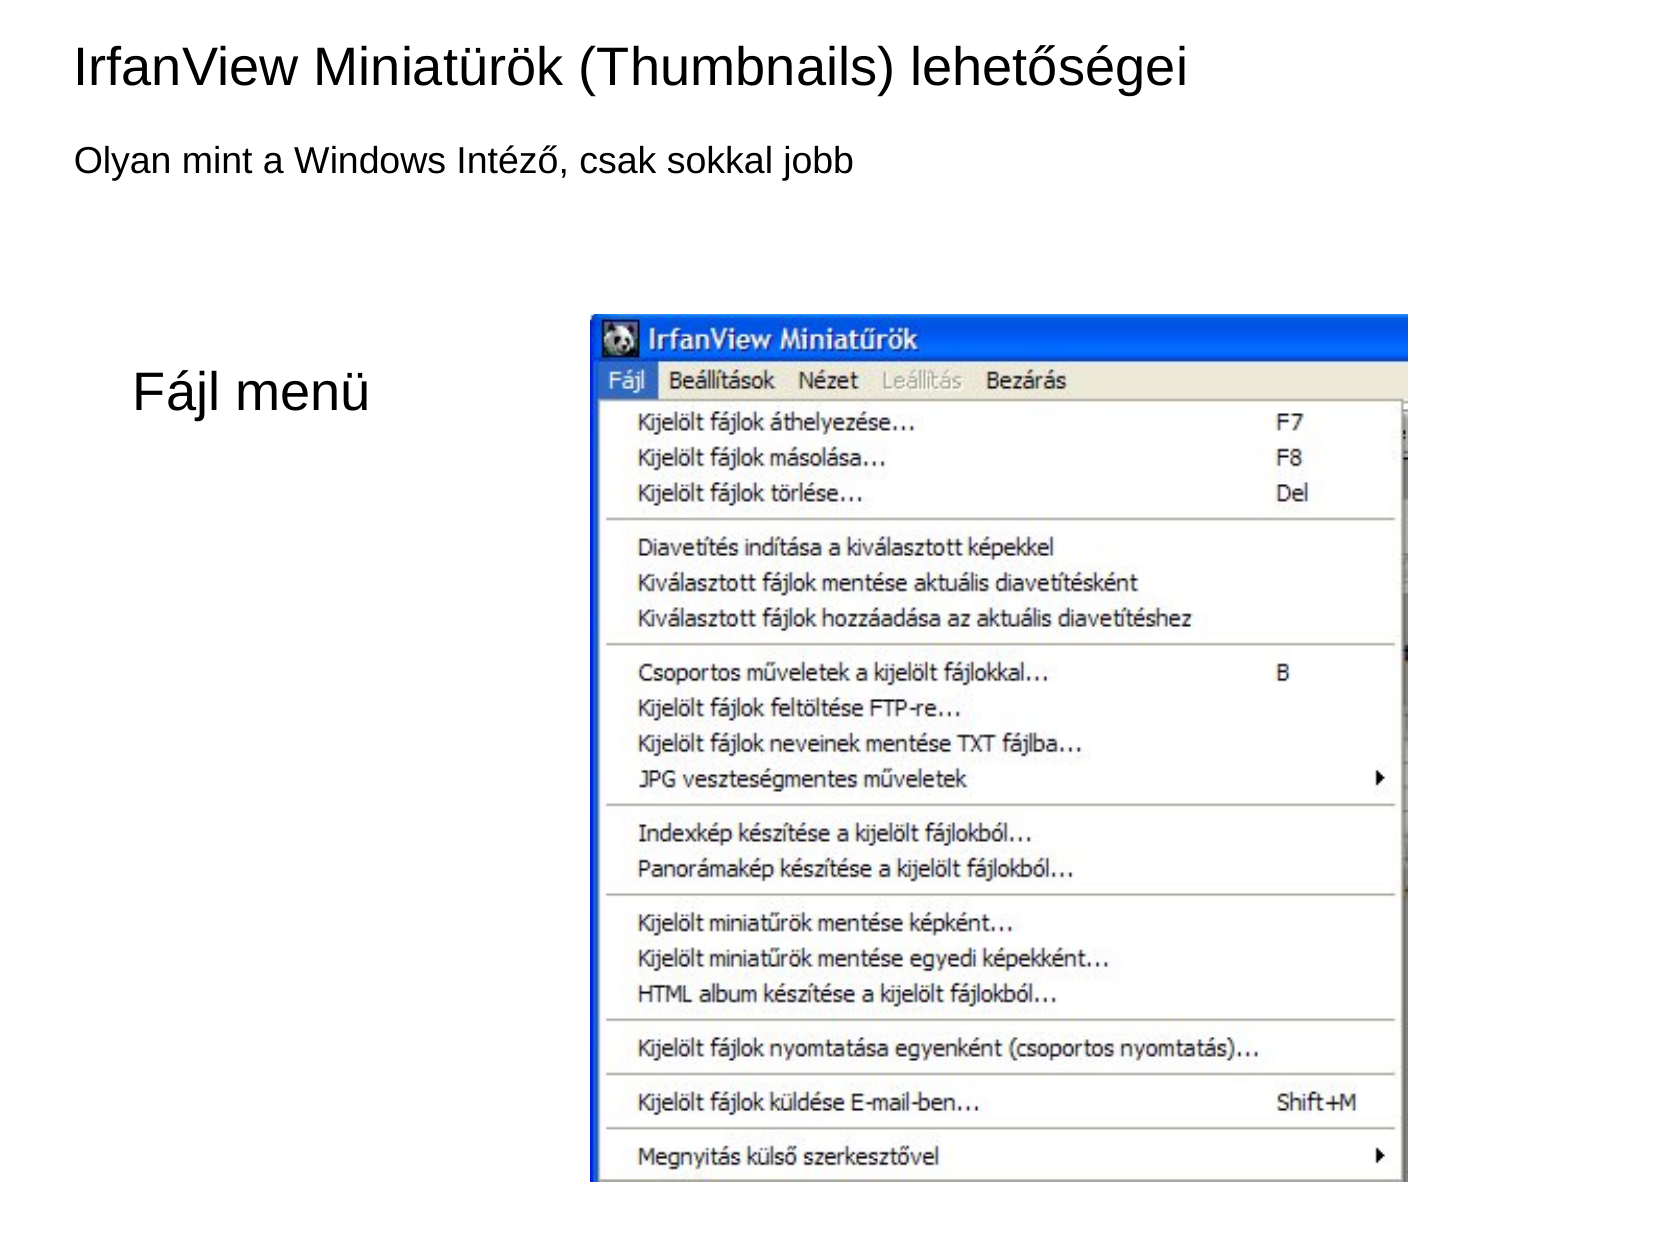

IrfanView Miniatürök (Thumbnails) lehetőségei
Olyan mint a Windows Intéző, csak sokkal jobb
Fájl menü